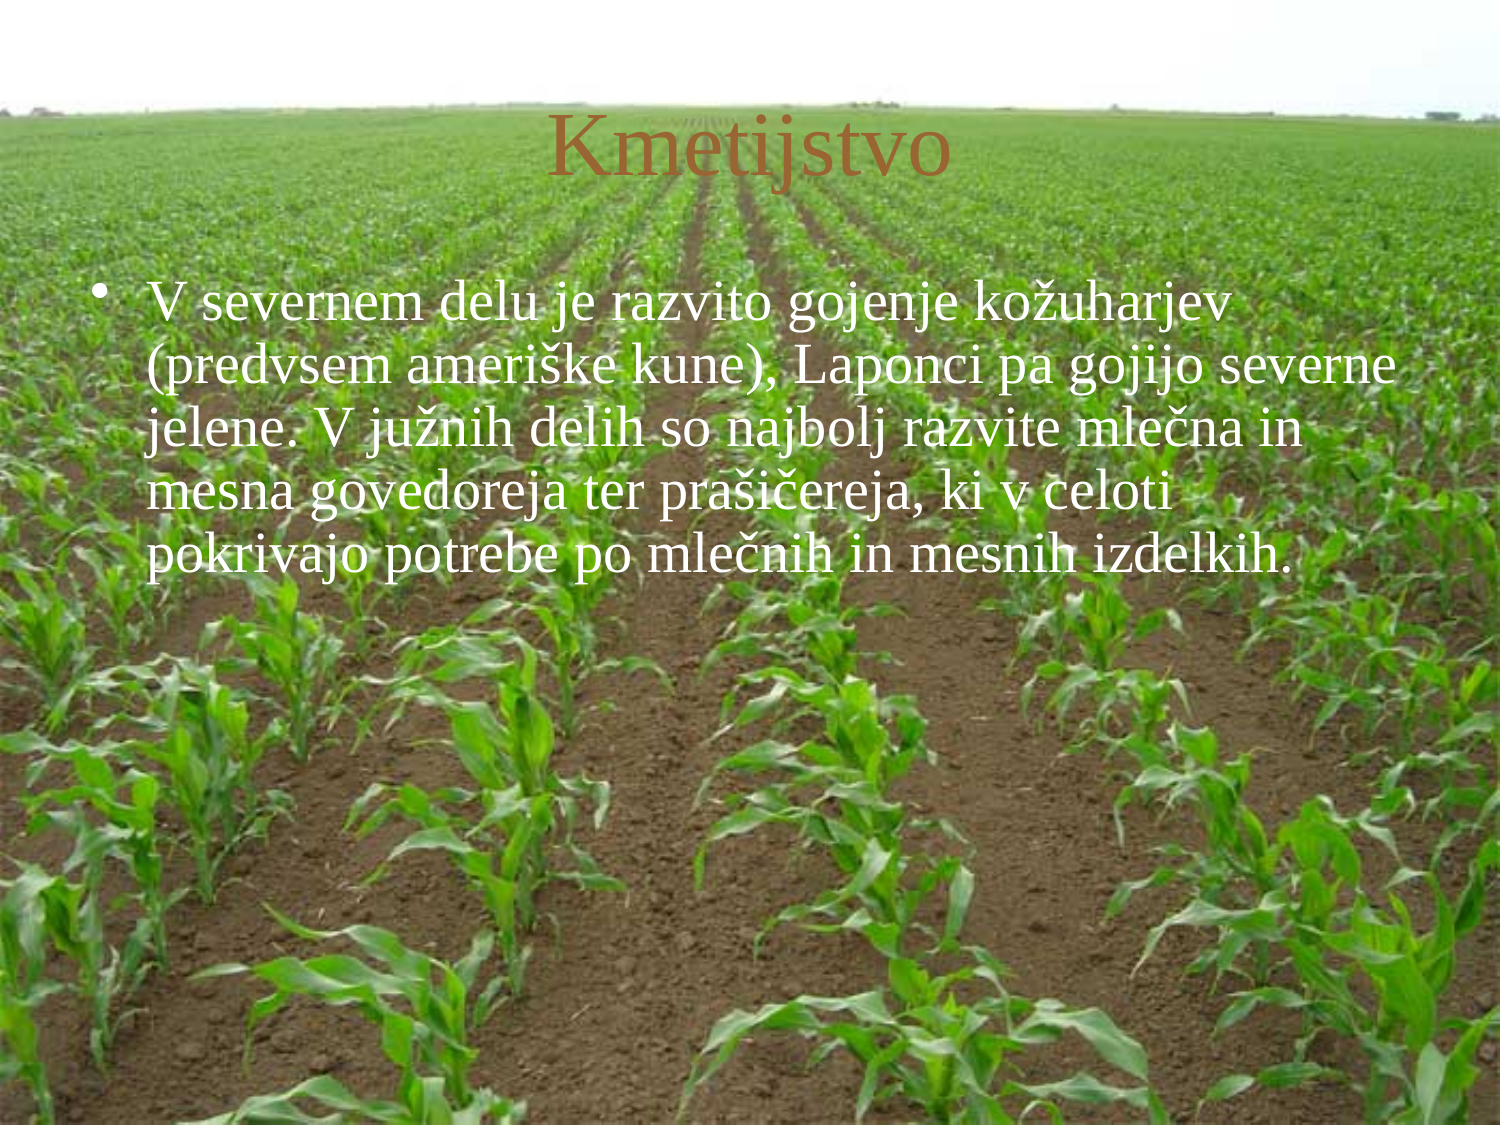

# Kmetijstvo
V severnem delu je razvito gojenje kožuharjev (predvsem ameriške kune), Laponci pa gojijo severne jelene. V južnih delih so najbolj razvite mlečna in mesna govedoreja ter prašičereja, ki v celoti pokrivajo potrebe po mlečnih in mesnih izdelkih.